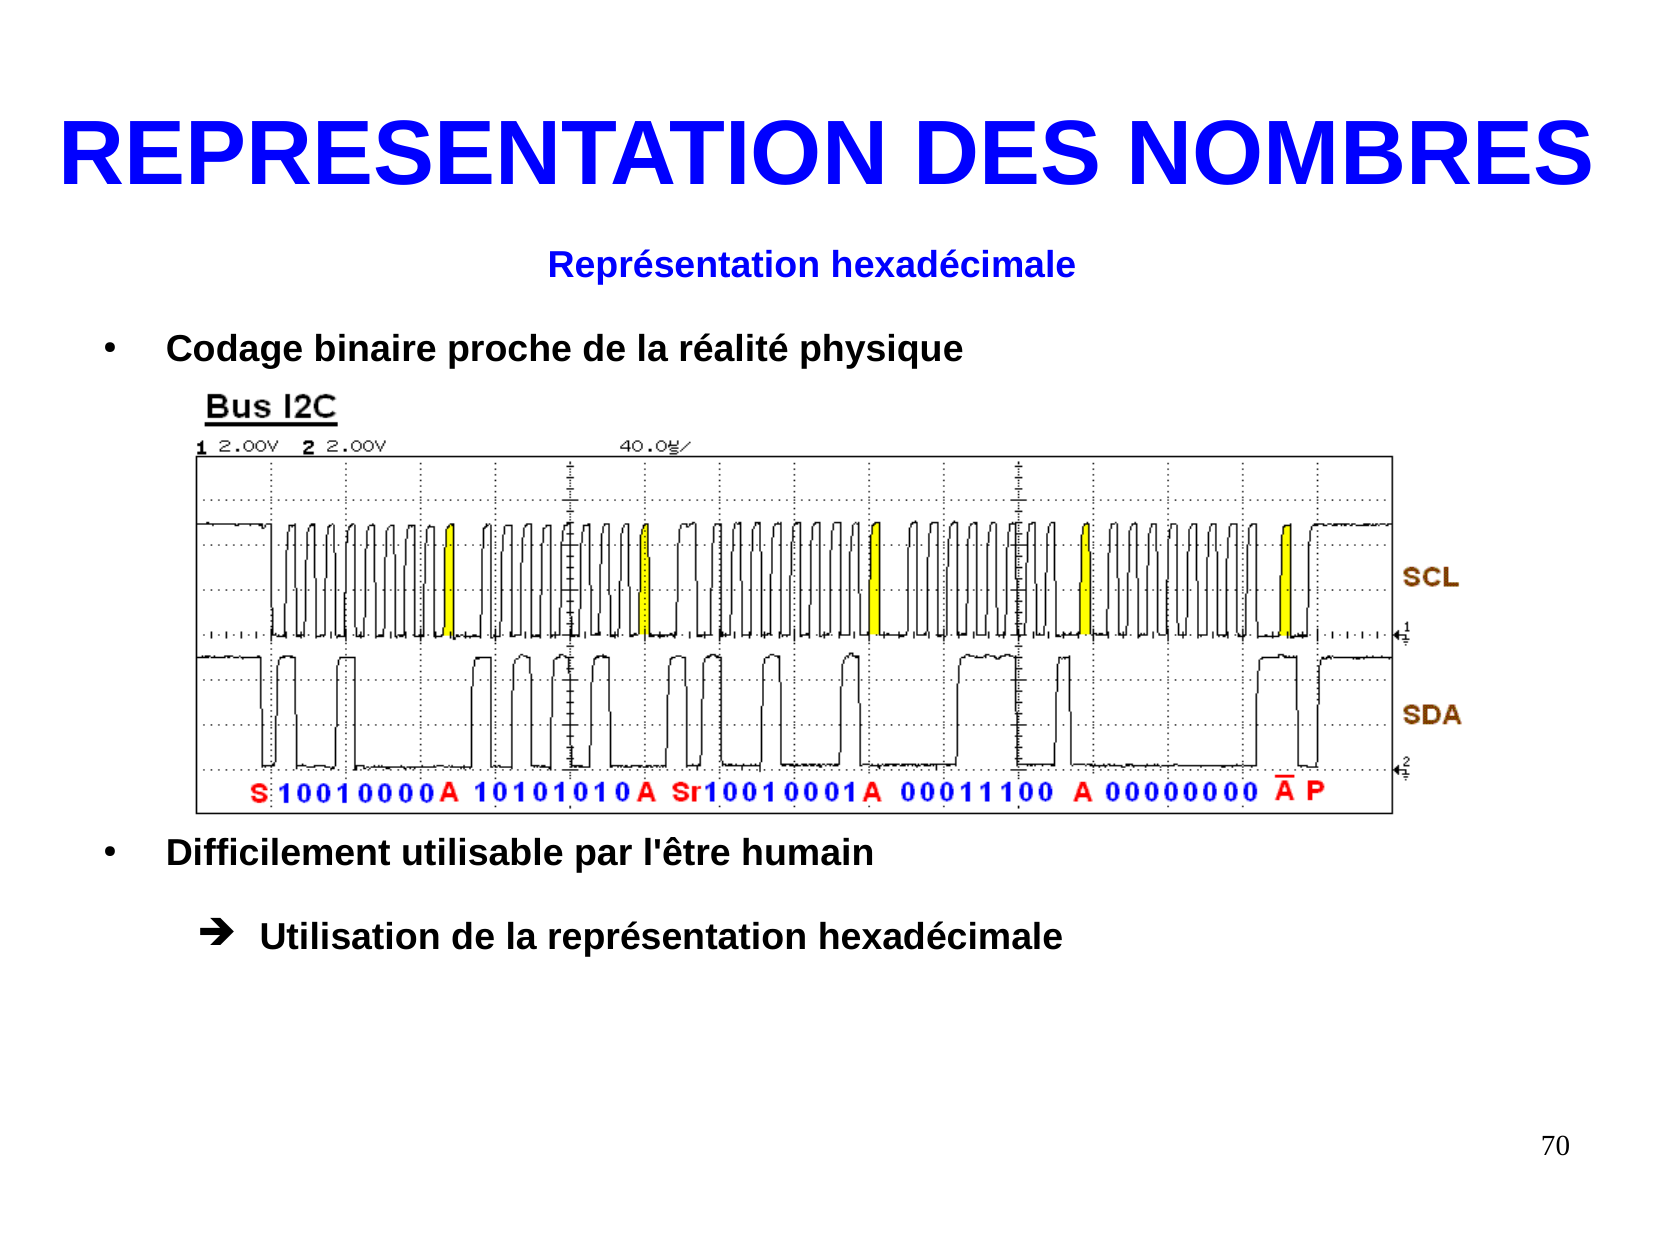

# REPRESENTATION DES NOMBRES
Représentation hexadécimale
Codage binaire proche de la réalité physique
Difficilement utilisable par l'être humain
Utilisation de la représentation hexadécimale
70